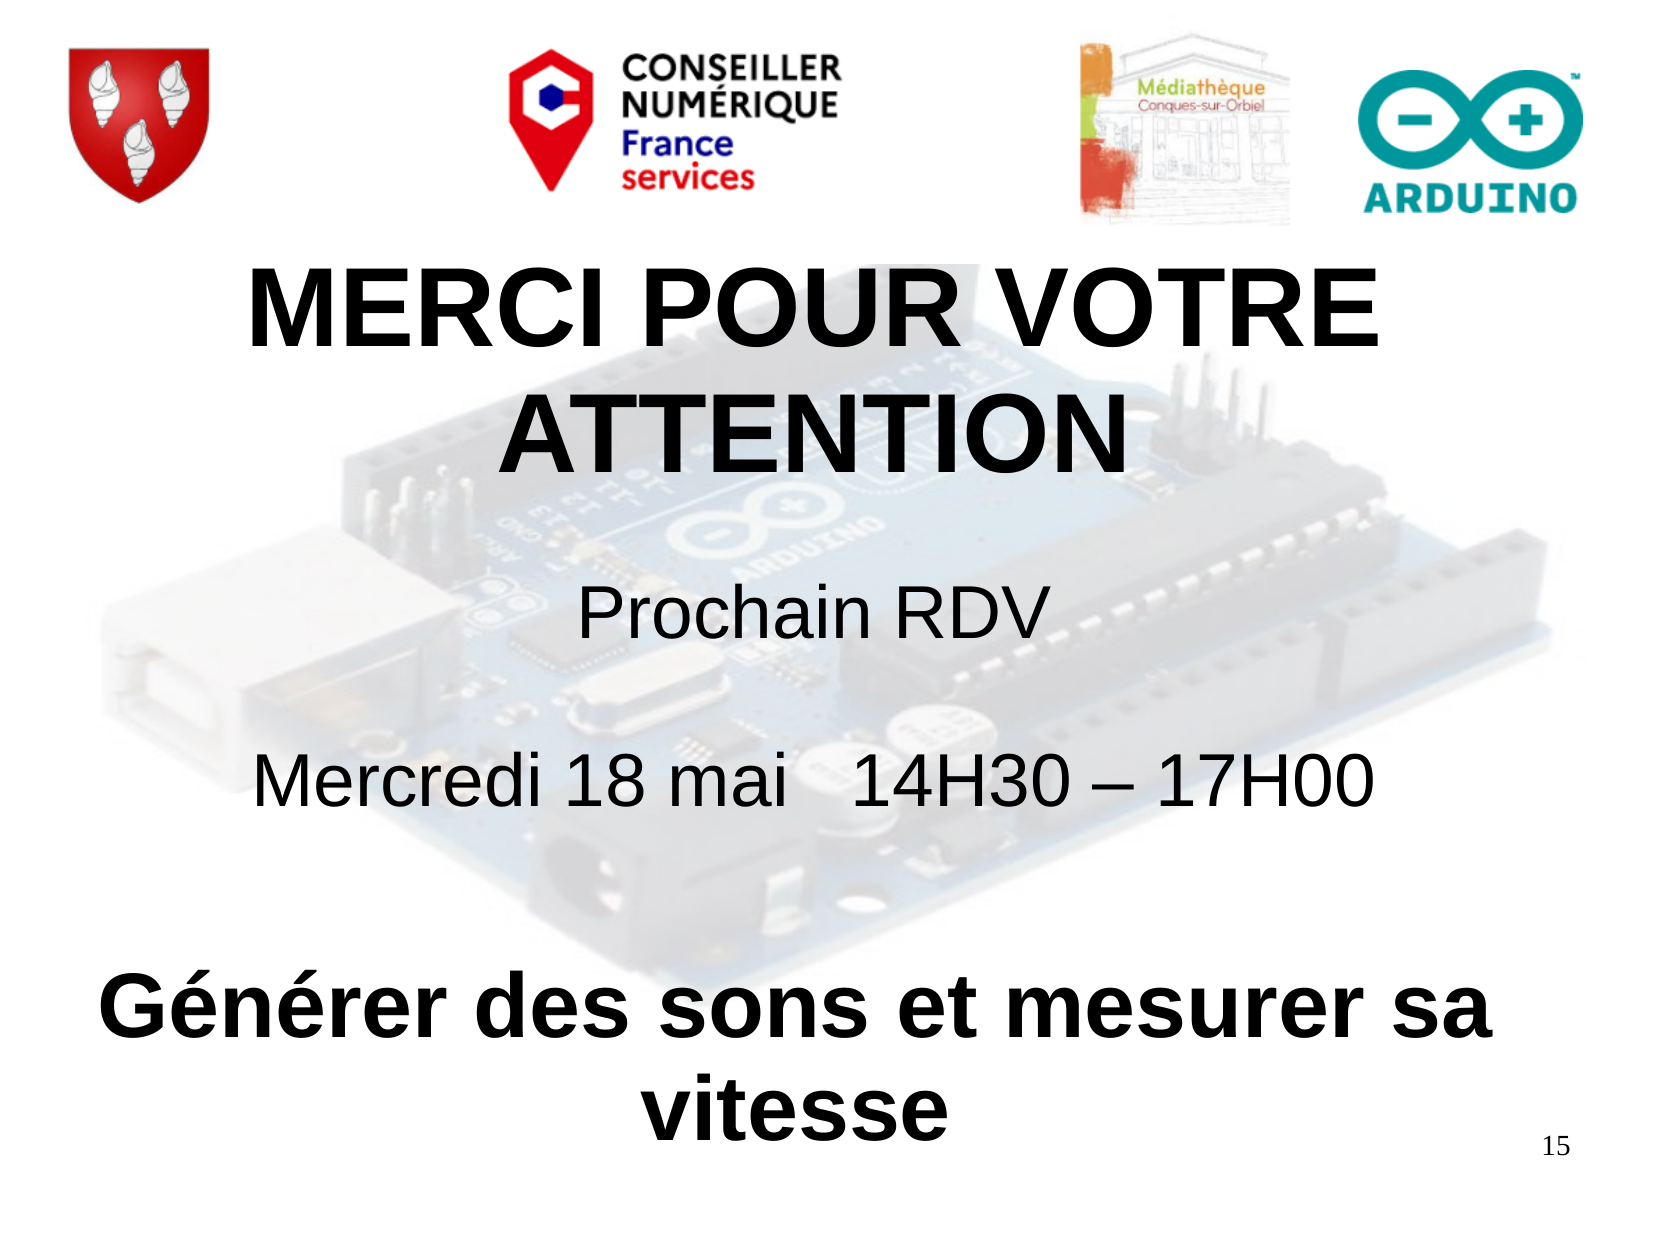

MERCI POUR VOTRE ATTENTION
Prochain RDV
Mercredi 18 mai 14H30 – 17H00
# Générer des sons et mesurer sa vitesse
15